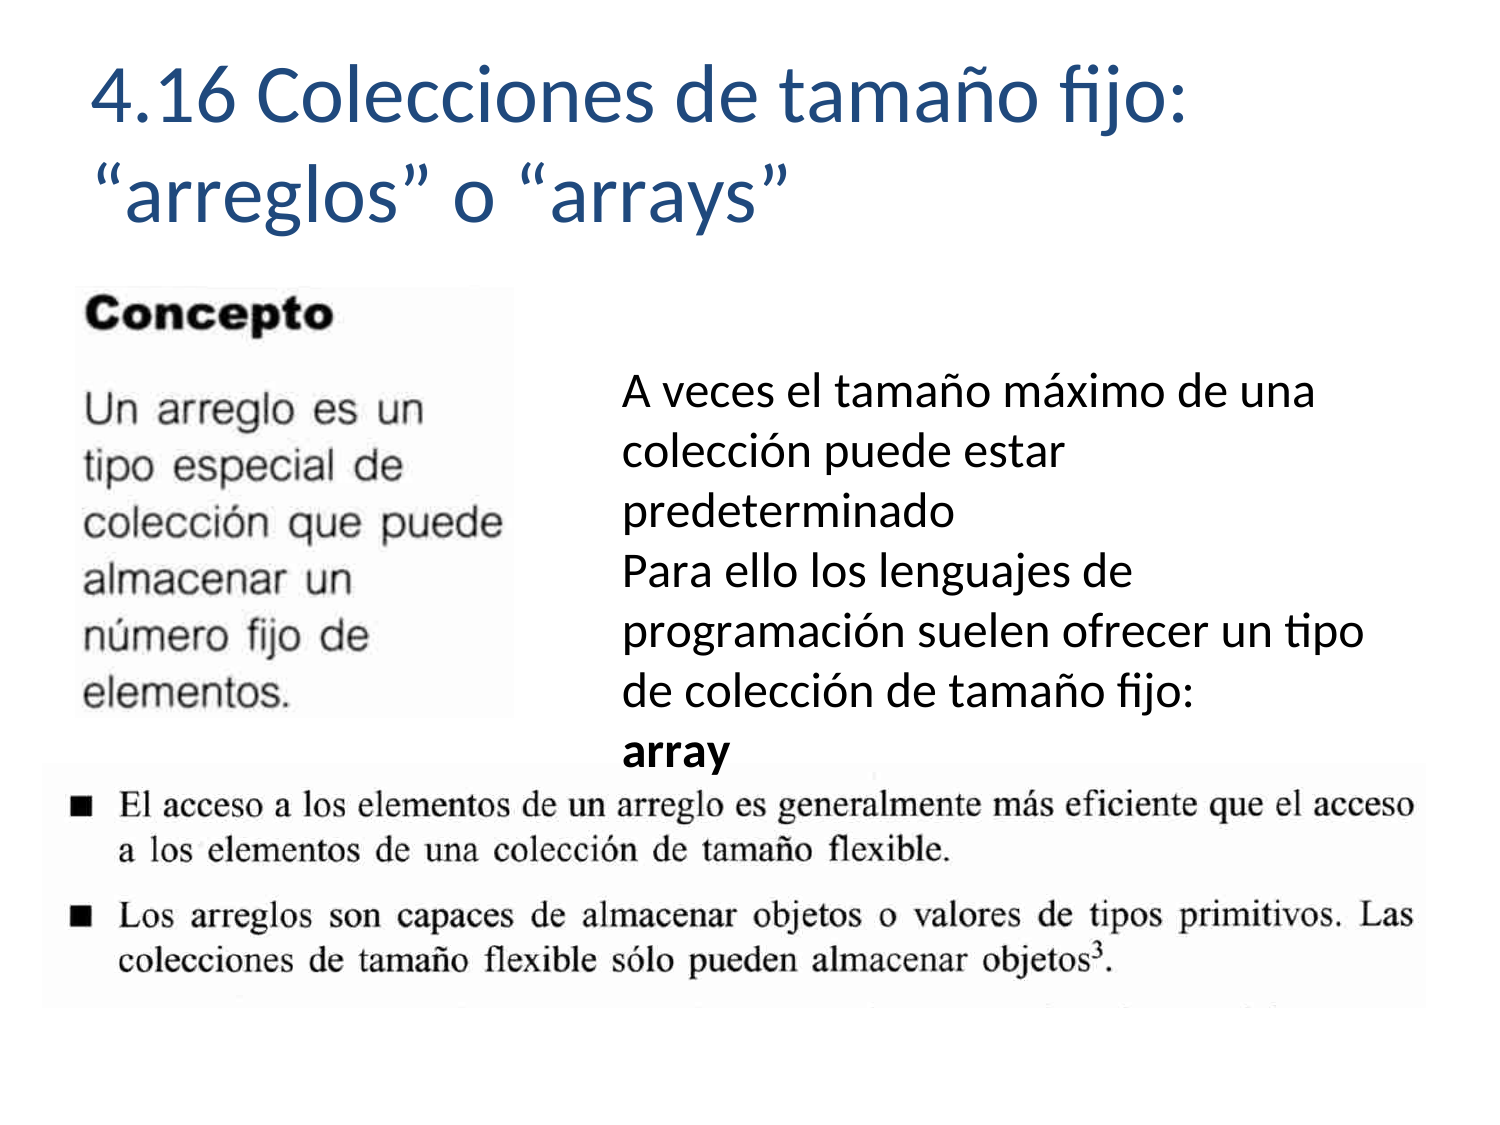

# 4.16 Colecciones de tamaño fijo: “arreglos” o “arrays”
A veces el tamaño máximo de una colección puede estar predeterminado
Para ello los lenguajes de programación suelen ofrecer un tipo de colección de tamaño fijo:
array